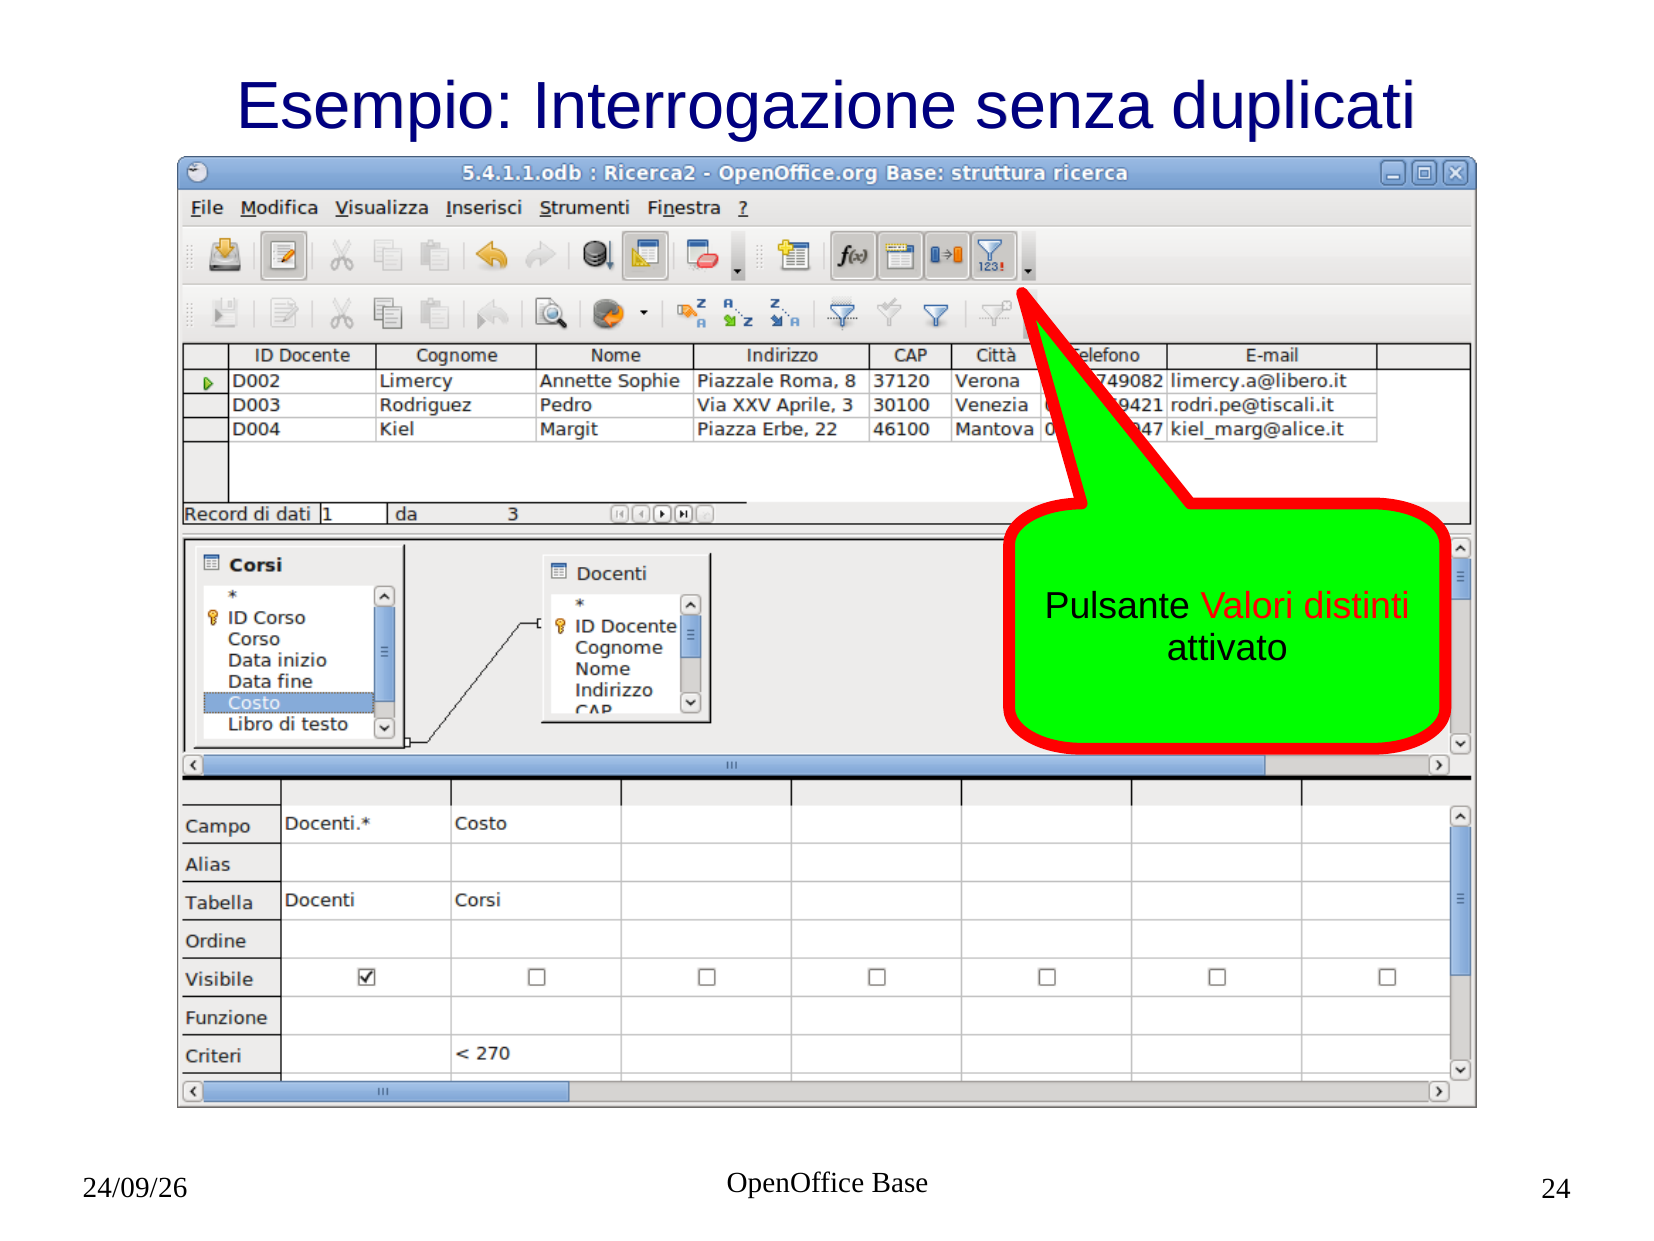

# Esempio: Interrogazione senza duplicati
Pulsante Valori distinti
attivato